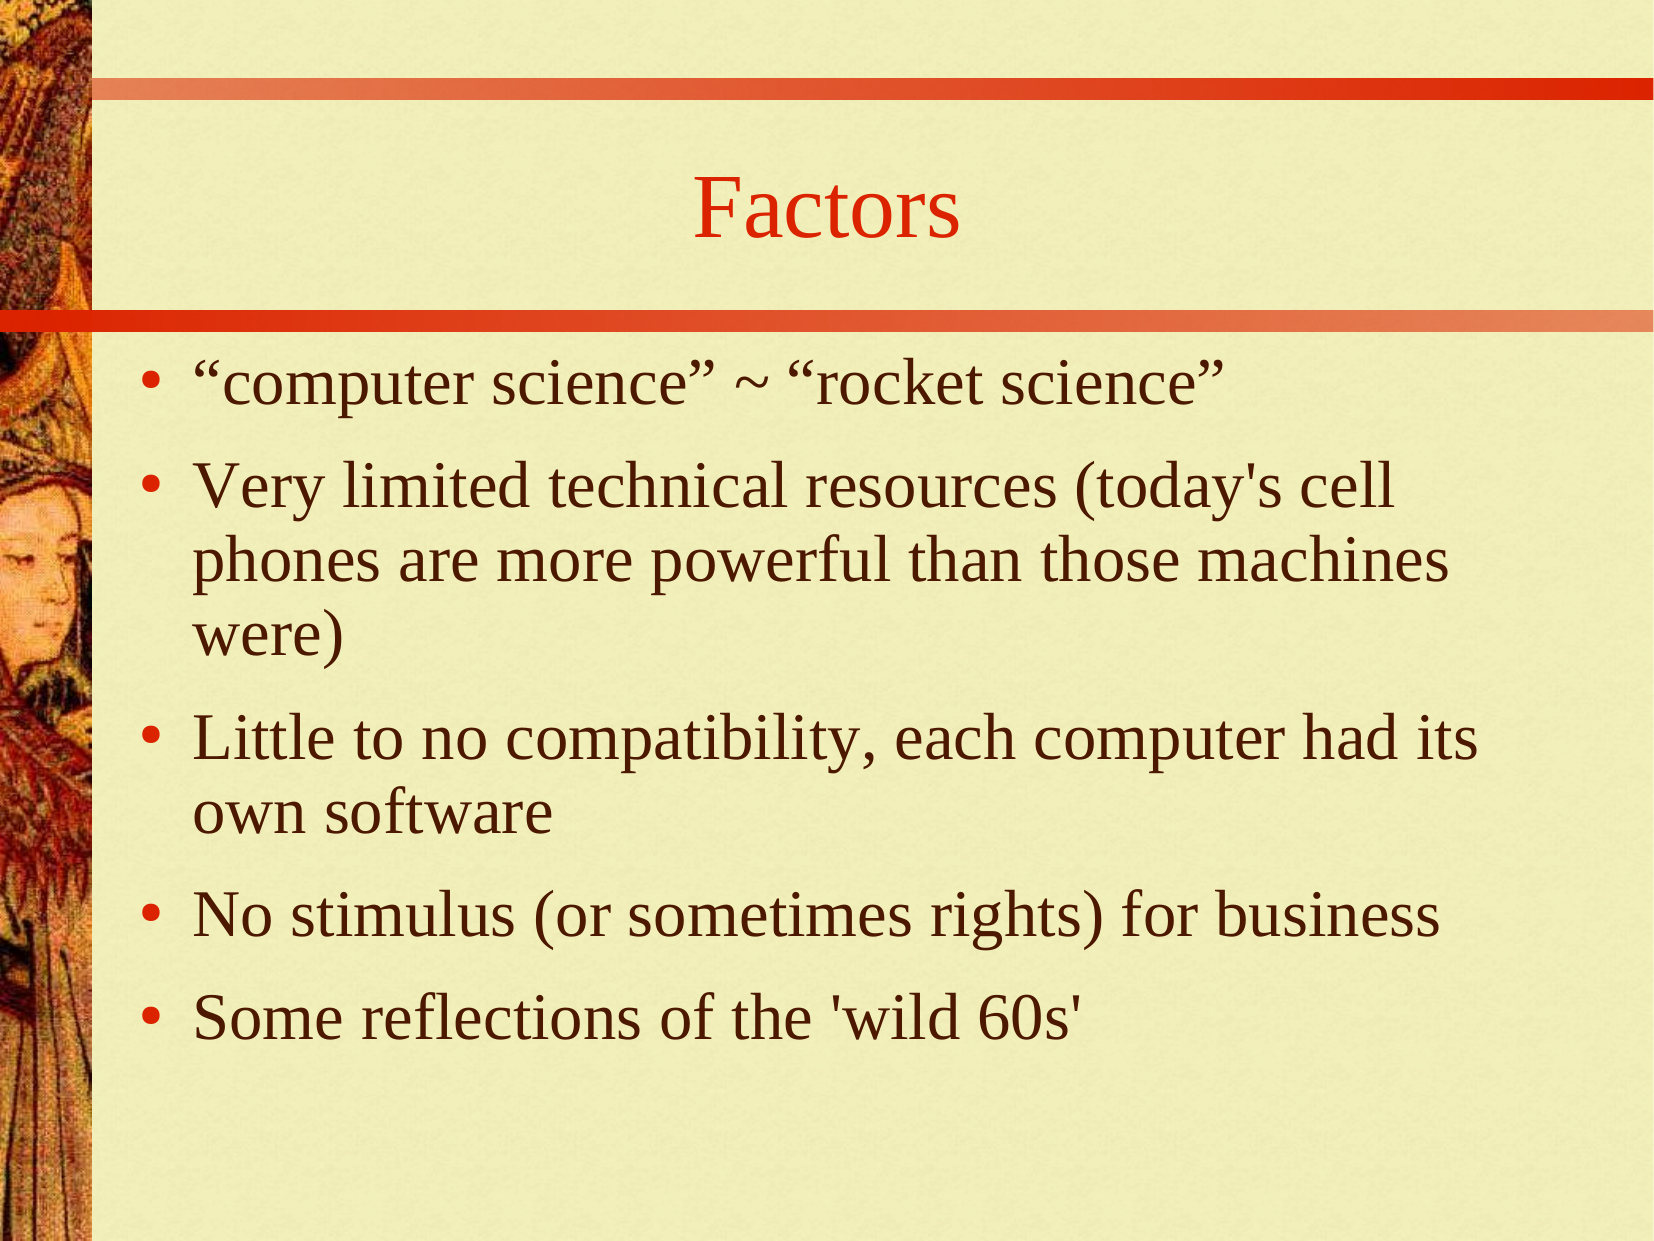

# Factors
“computer science” ~ “rocket science”
Very limited technical resources (today's cell phones are more powerful than those machines were)
Little to no compatibility, each computer had its own software
No stimulus (or sometimes rights) for business
Some reflections of the 'wild 60s'